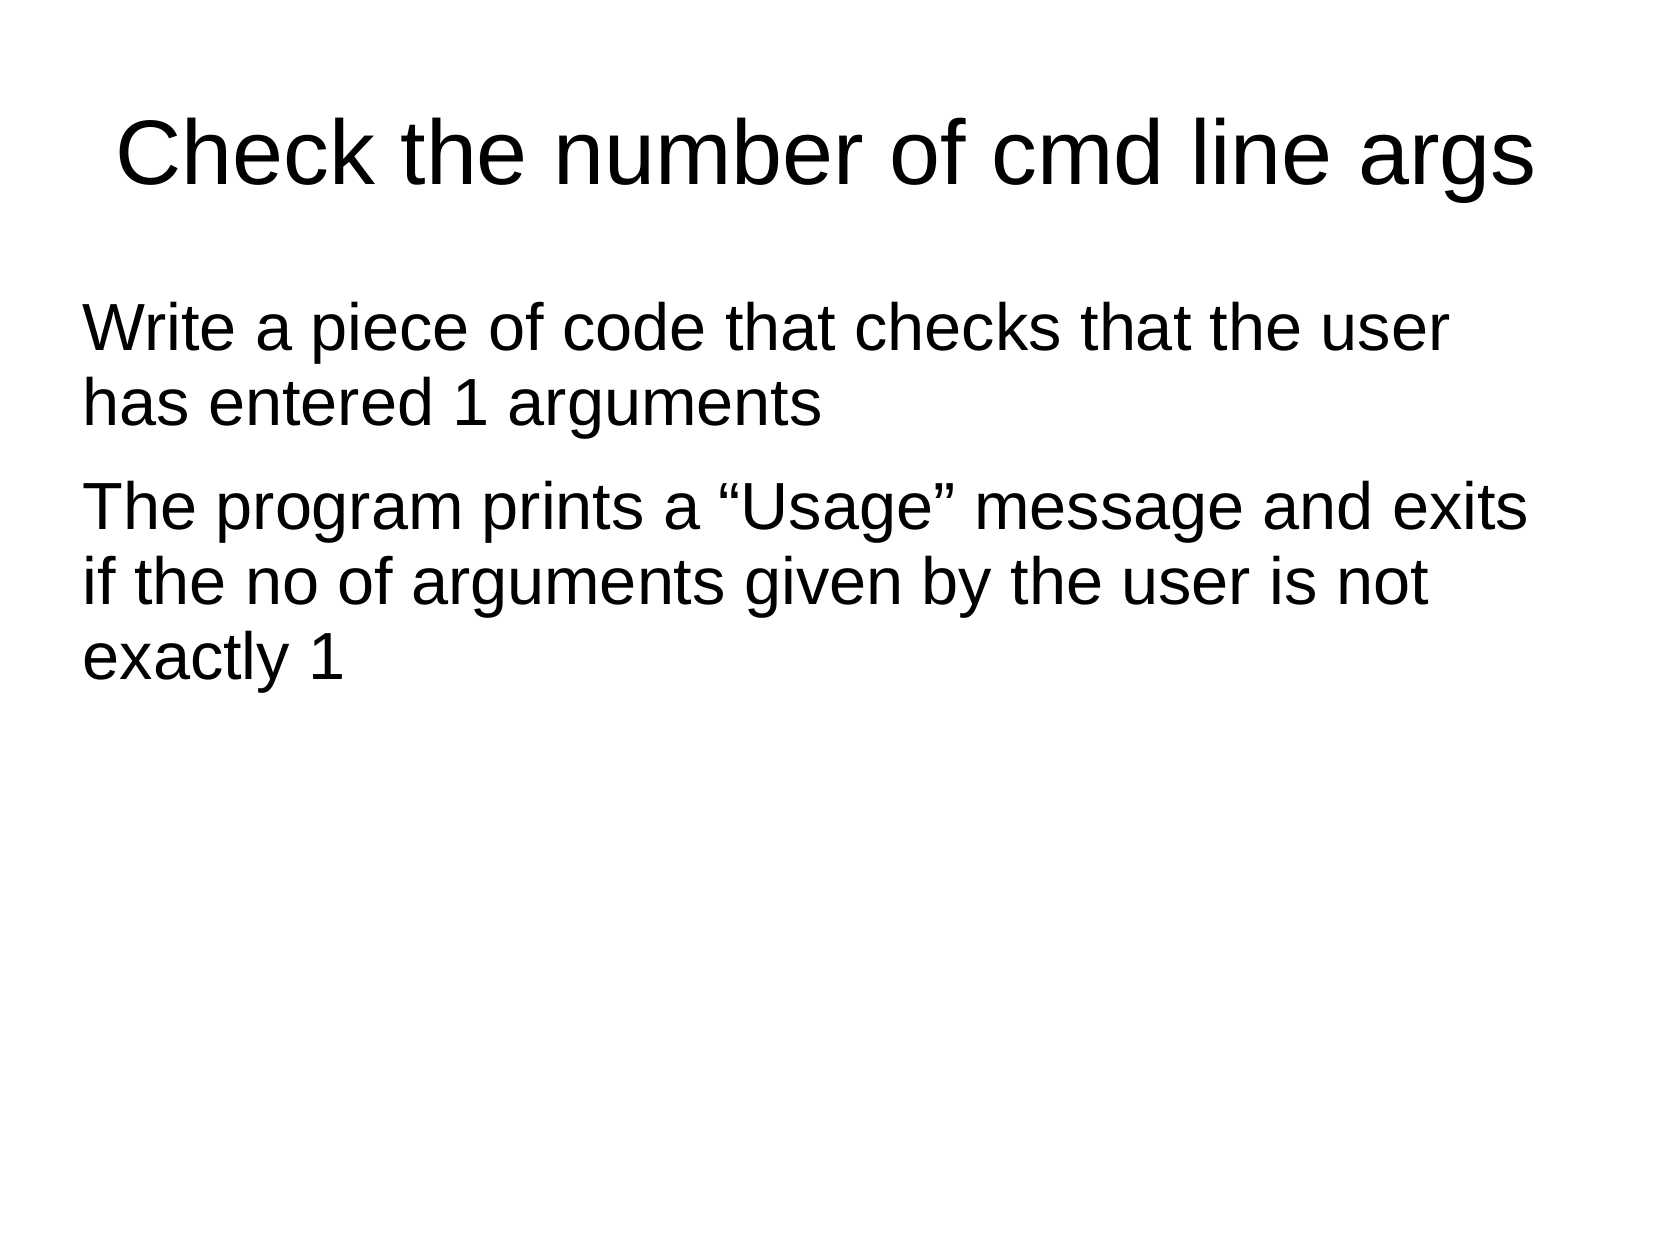

# Check the number of cmd line args
Write a piece of code that checks that the user has entered 1 arguments
The program prints a “Usage” message and exits if the no of arguments given by the user is not exactly 1